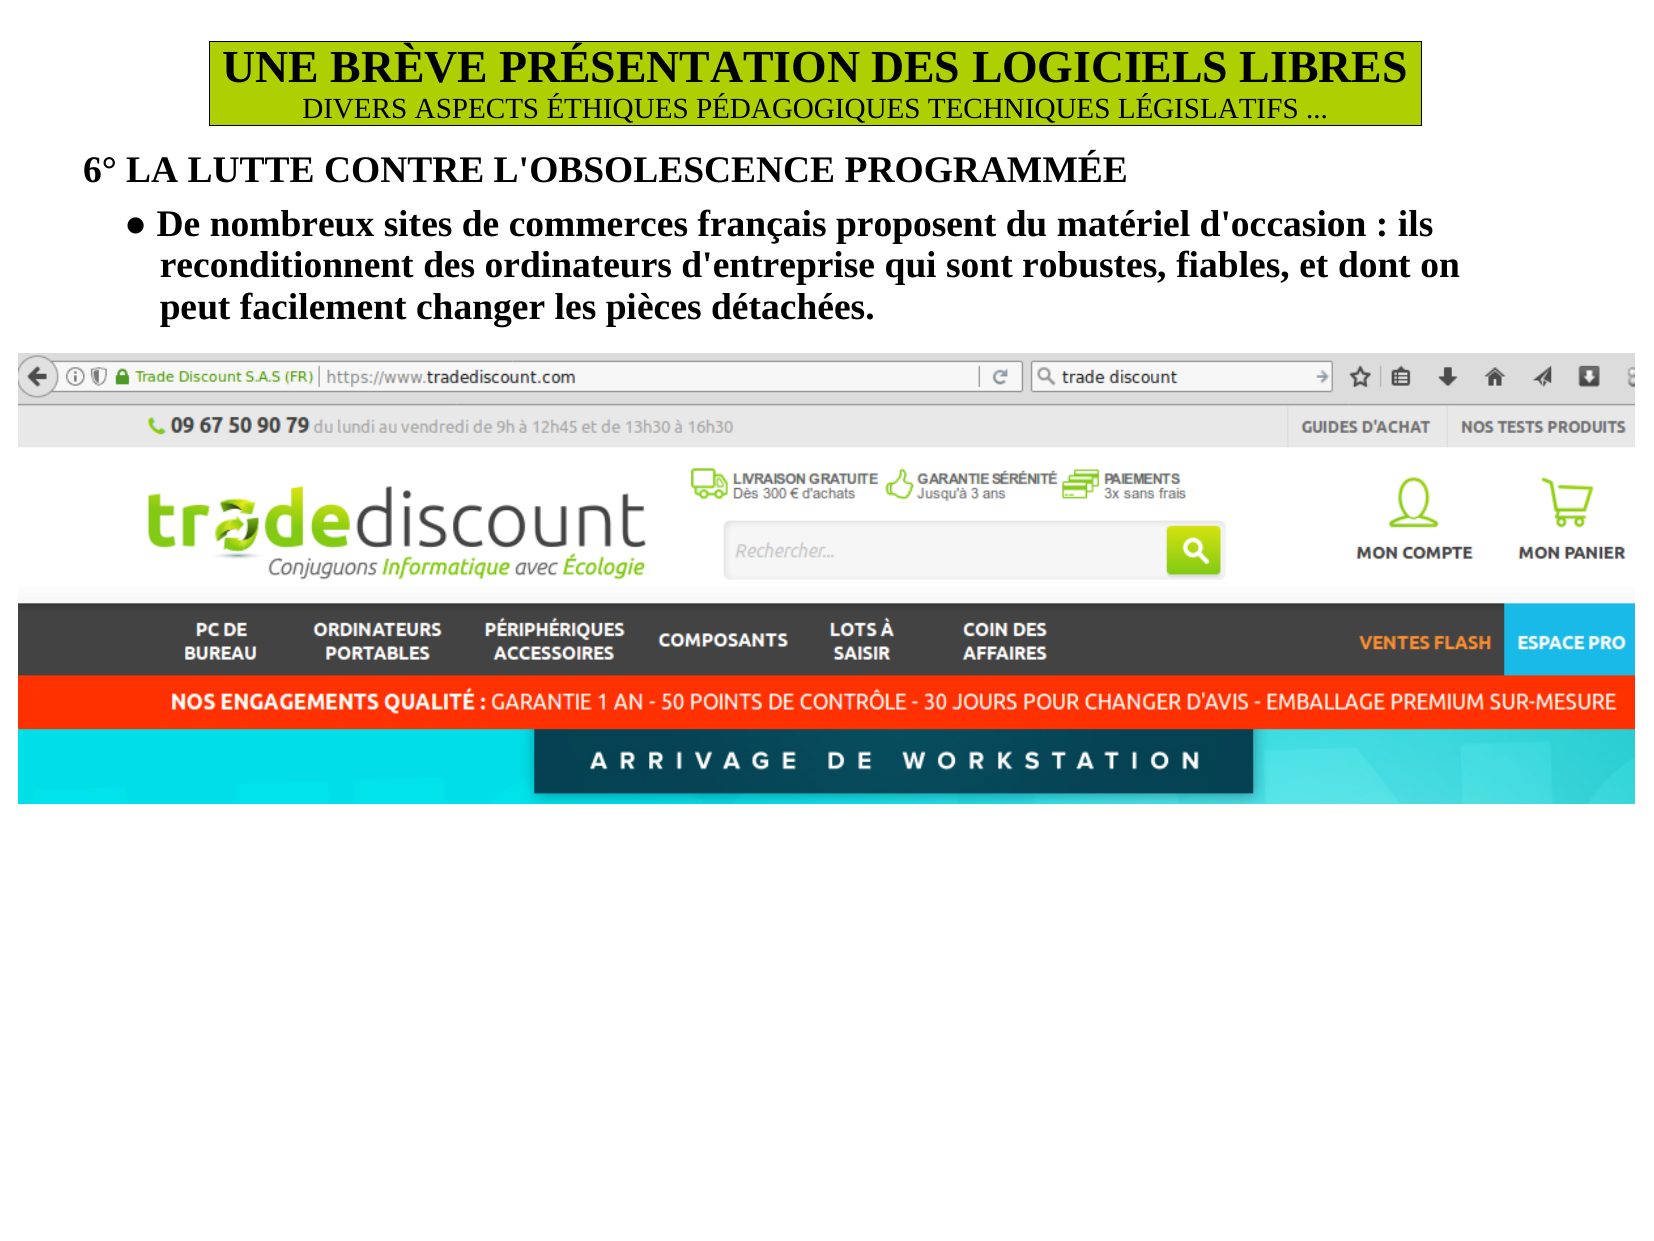

UNE BRÈVE PRÉSENTATION DES LOGICIELS LIBRES
DIVERS ASPECTS ÉTHIQUES PÉDAGOGIQUES TECHNIQUES LÉGISLATIFS ...
6° LA LUTTE CONTRE L'OBSOLESCENCE PROGRAMMÉE
● De nombreux sites de commerces français proposent du matériel d'occasion : ils reconditionnent des ordinateurs d'entreprise qui sont robustes, fiables, et dont on peut facilement changer les pièces détachées.